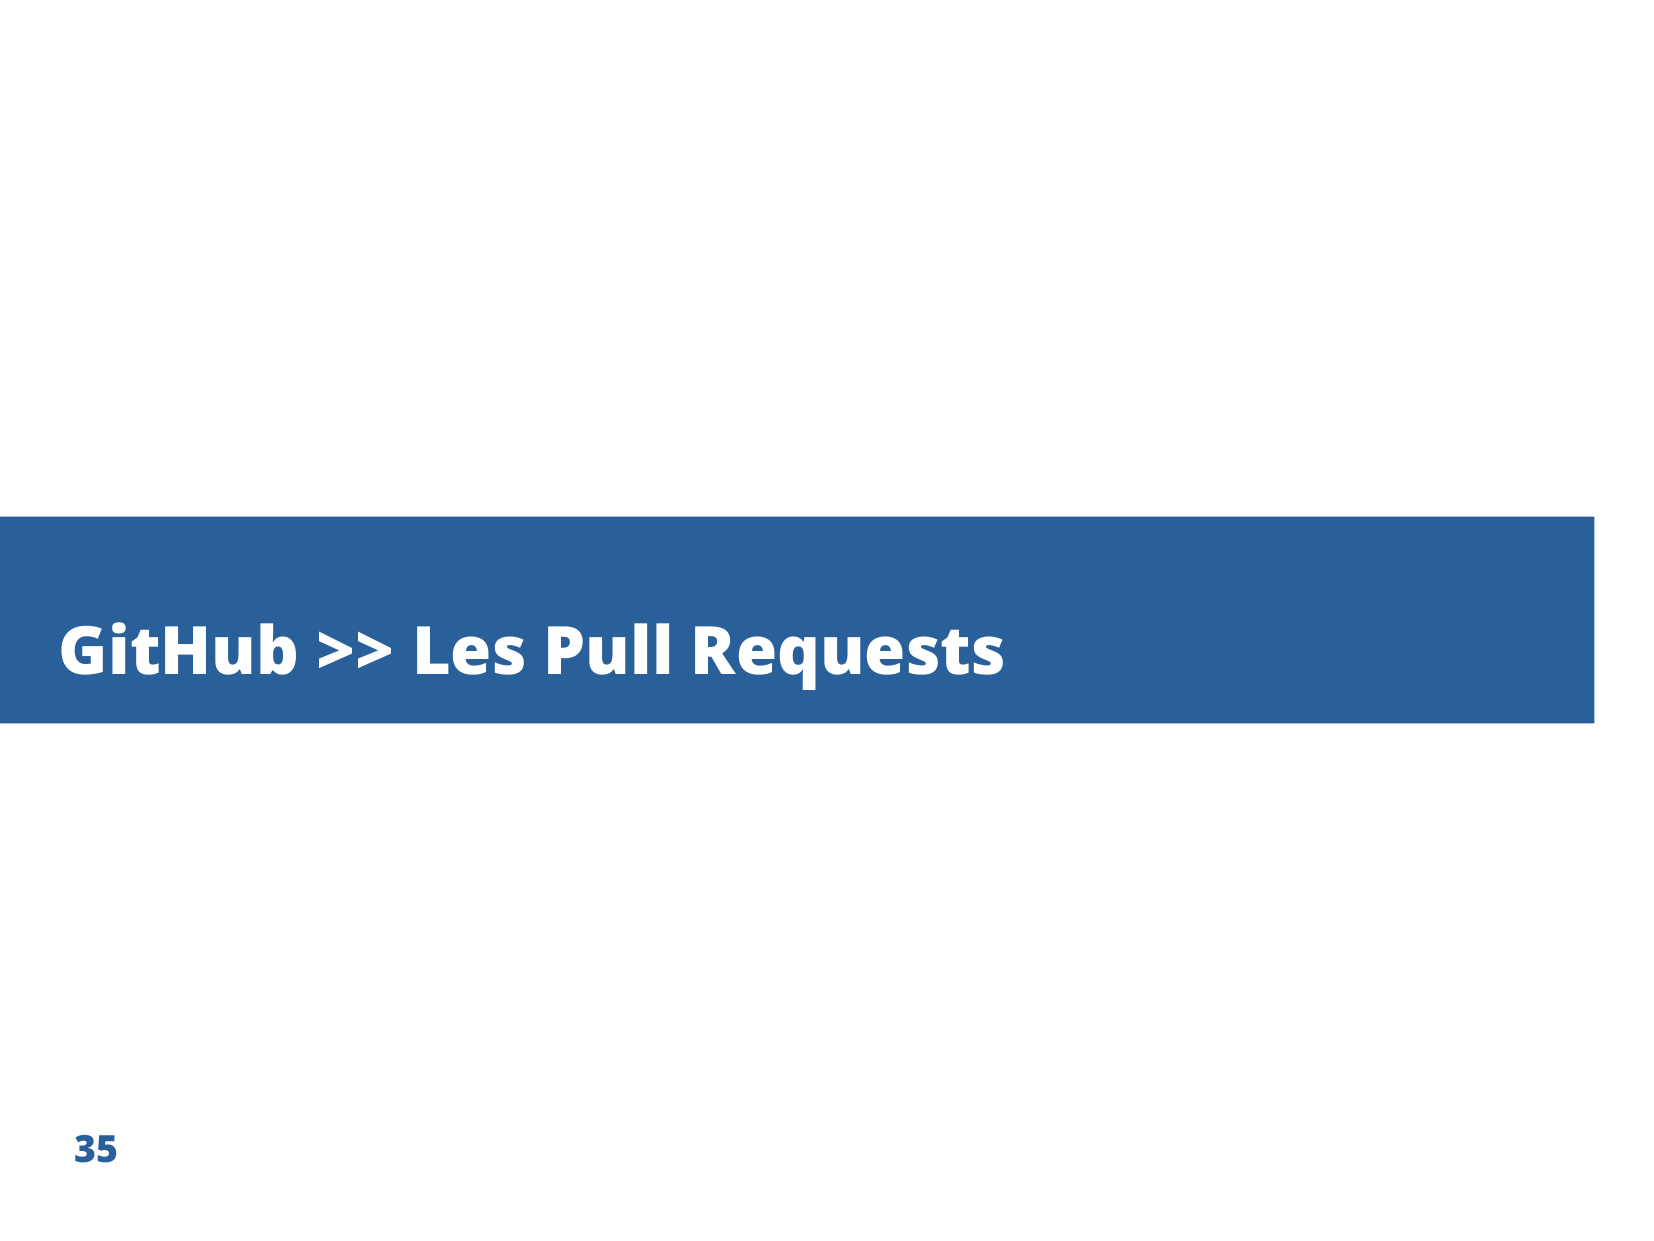

# GitHub >> Les Pull Requests
35